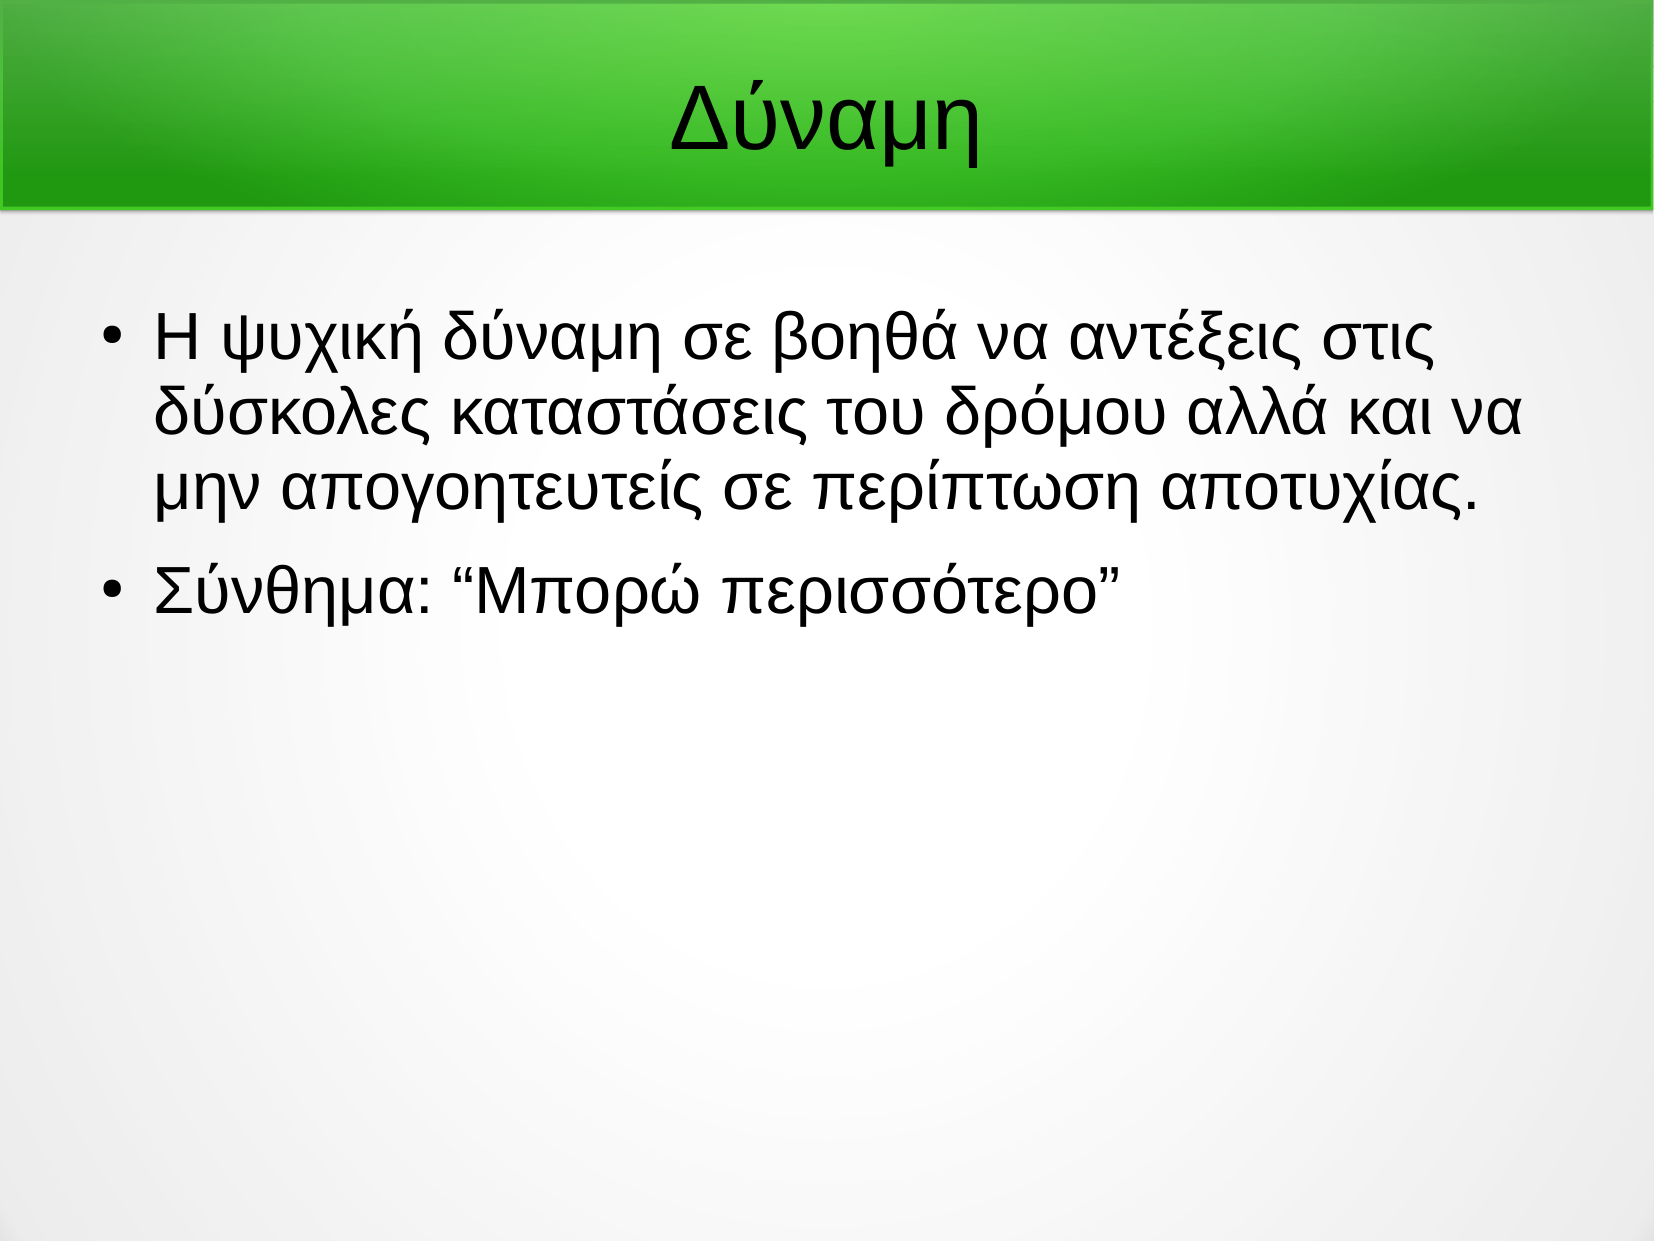

# Δύναμη
Η ψυχική δύναμη σε βοηθά να αντέξεις στις δύσκολες καταστάσεις του δρόμου αλλά και να μην απογοητευτείς σε περίπτωση αποτυχίας.
Σύνθημα: “Μπορώ περισσότερο”